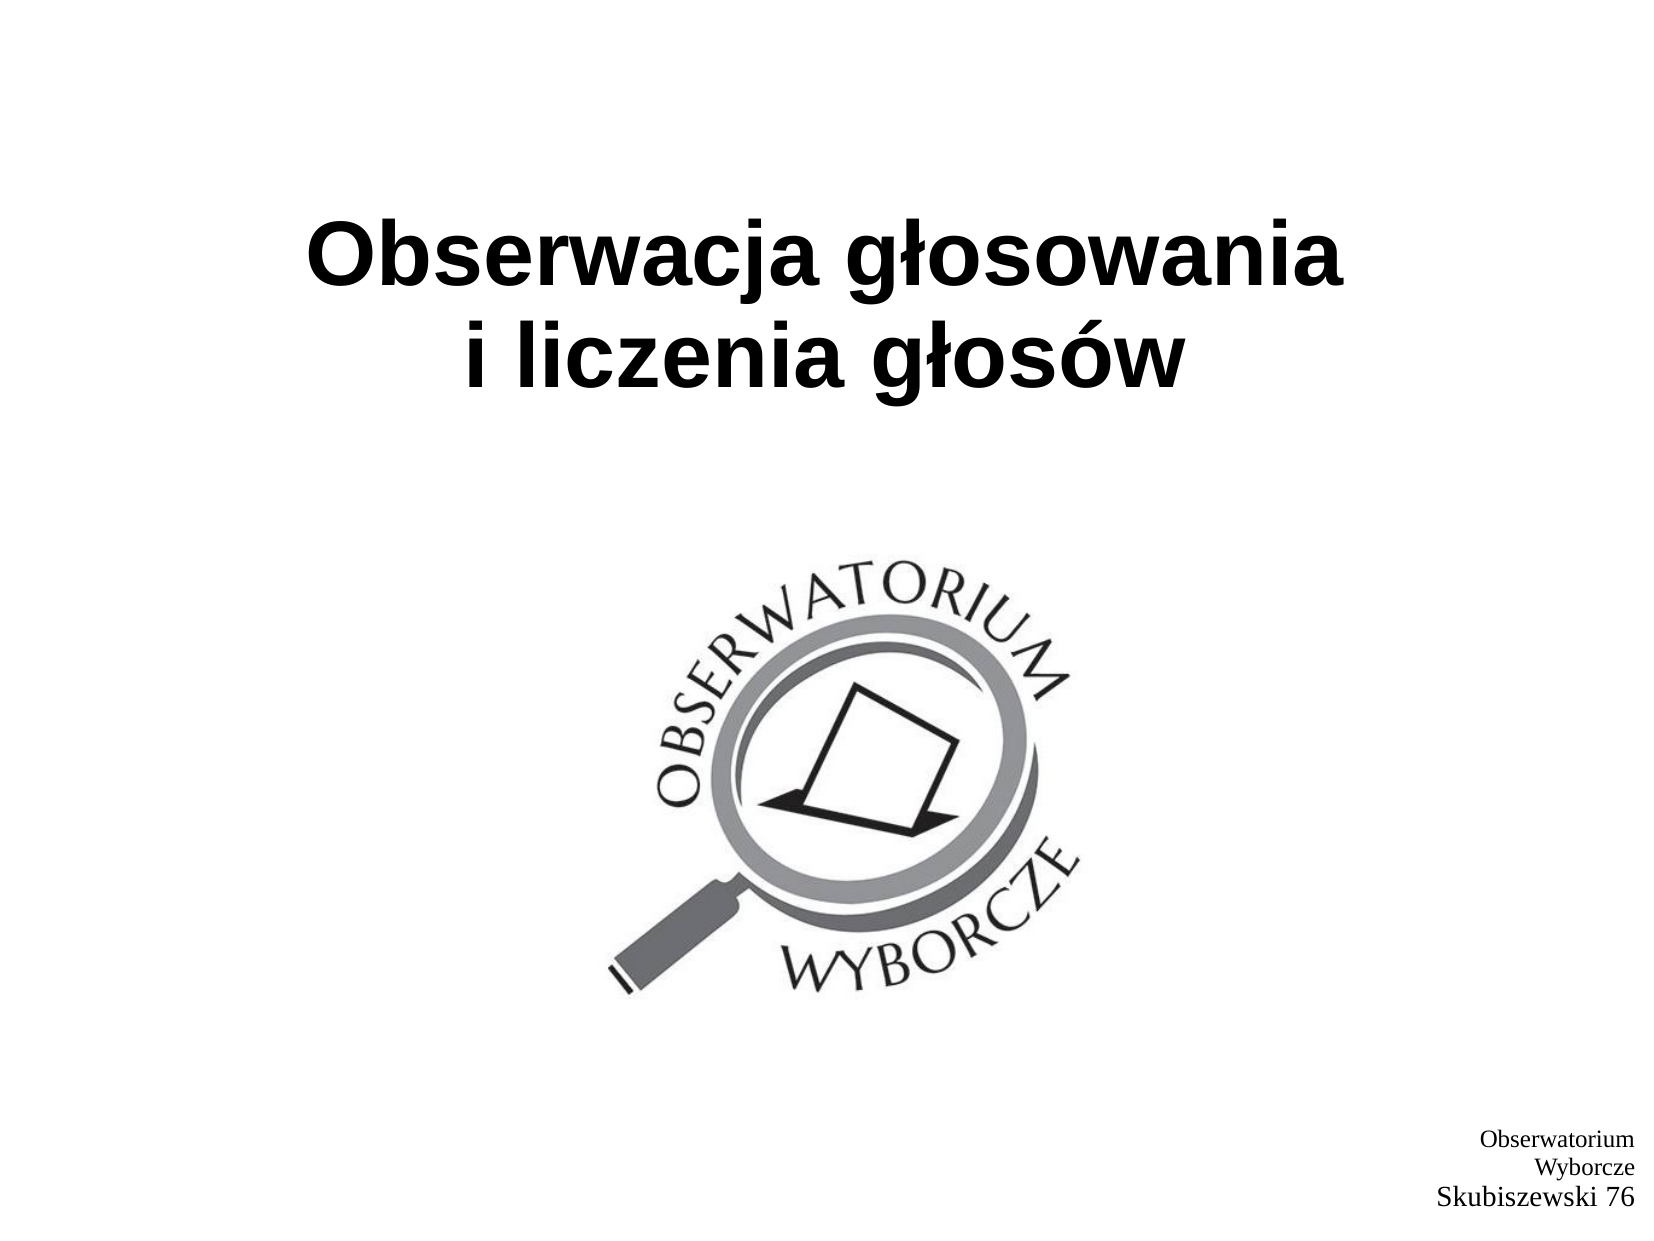

# Obserwacja głosowania i liczenia głosów
76